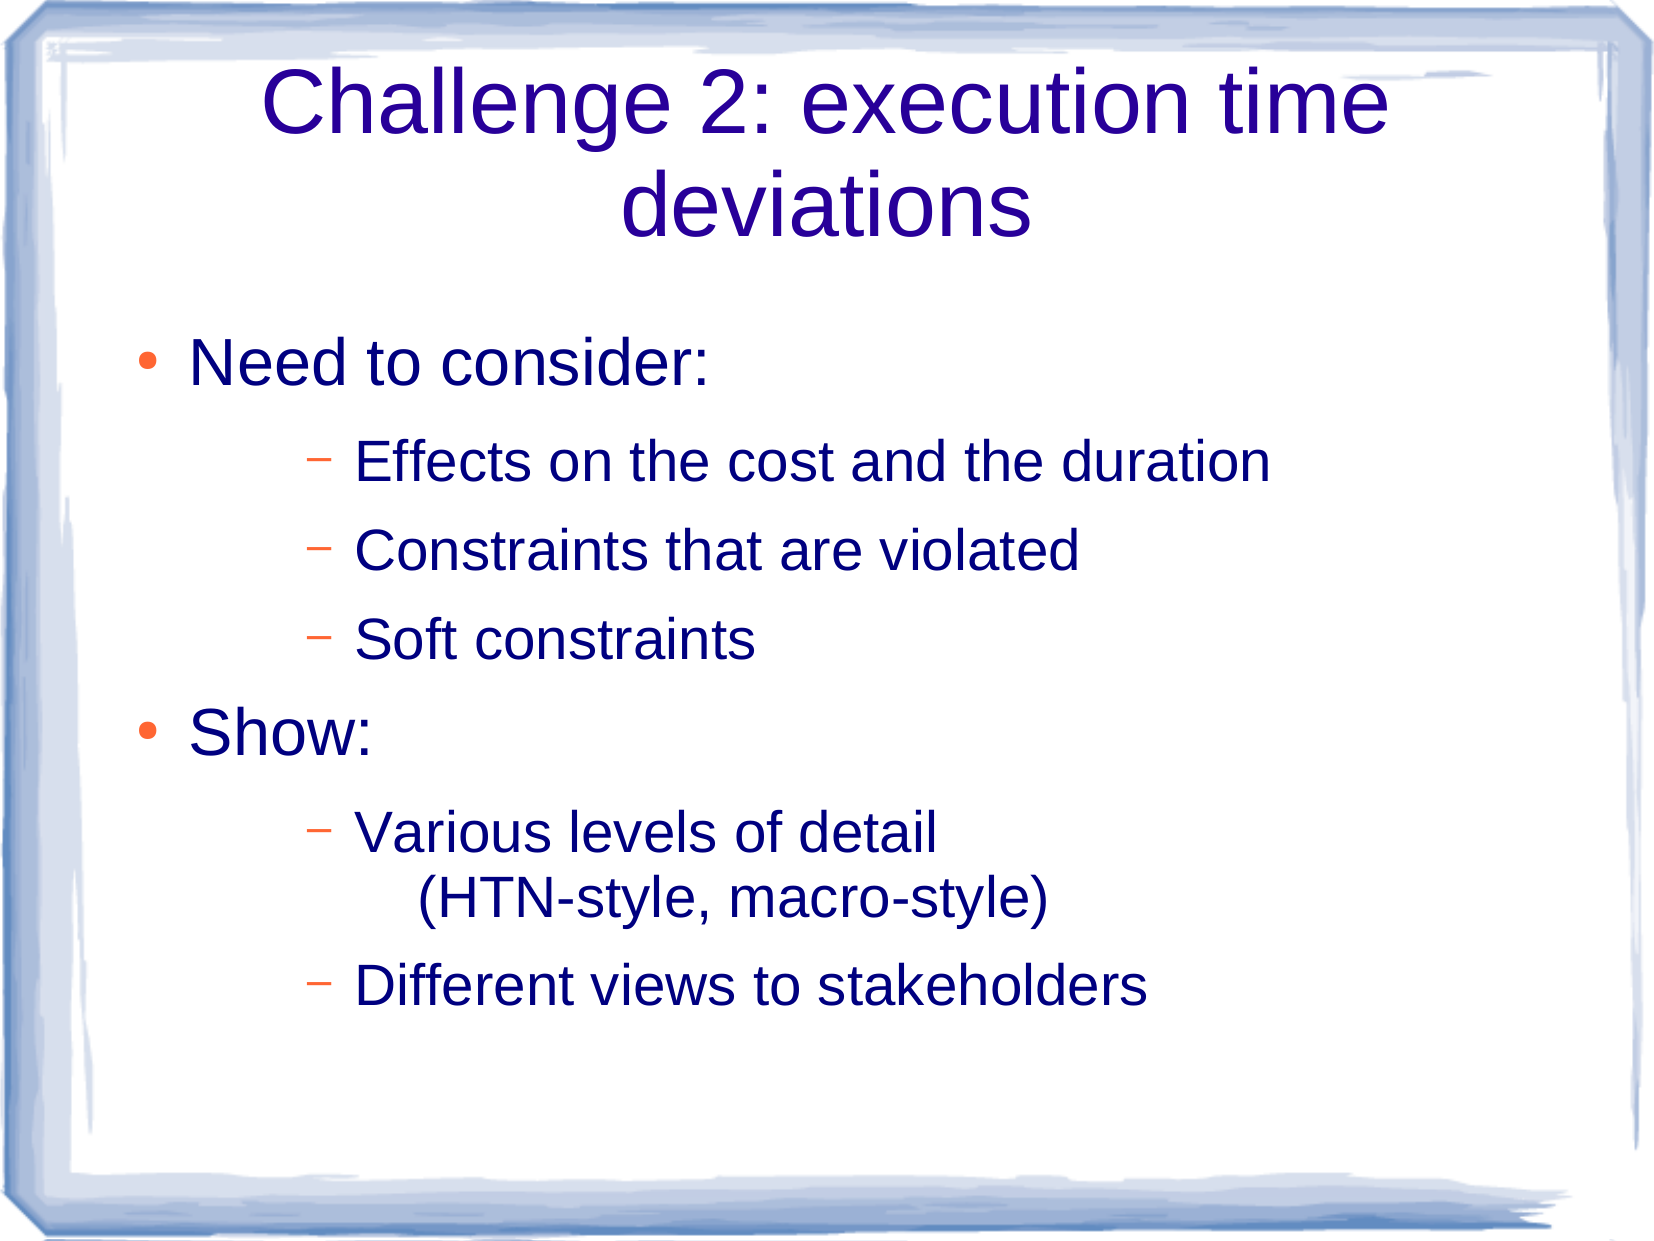

# Challenge 2: execution time deviations
Need to consider:
Effects on the cost and the duration
Constraints that are violated
Soft constraints
Show:
Various levels of detail
 (HTN-style, macro-style)
Different views to stakeholders